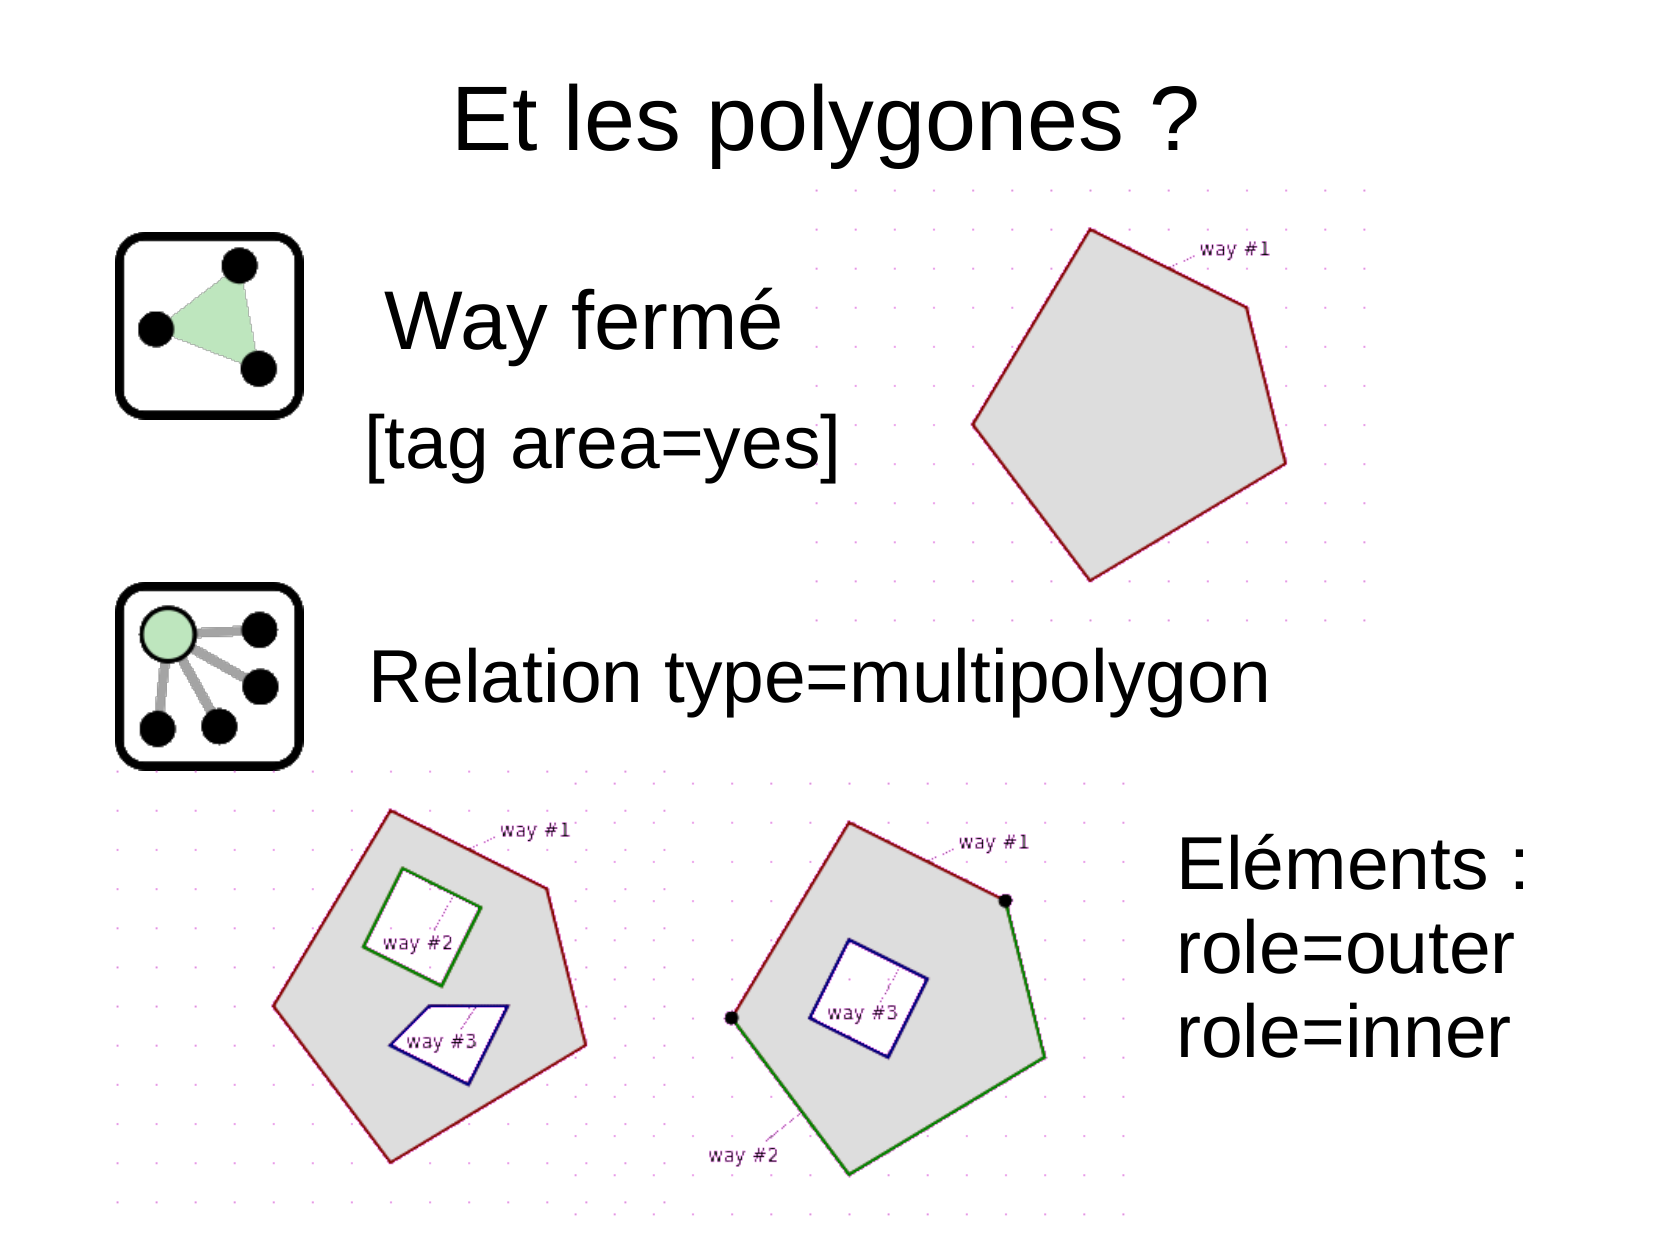

# Et les polygones ?
Way fermé
[tag area=yes]
Relation type=multipolygon
Eléments :
role=outer
role=inner